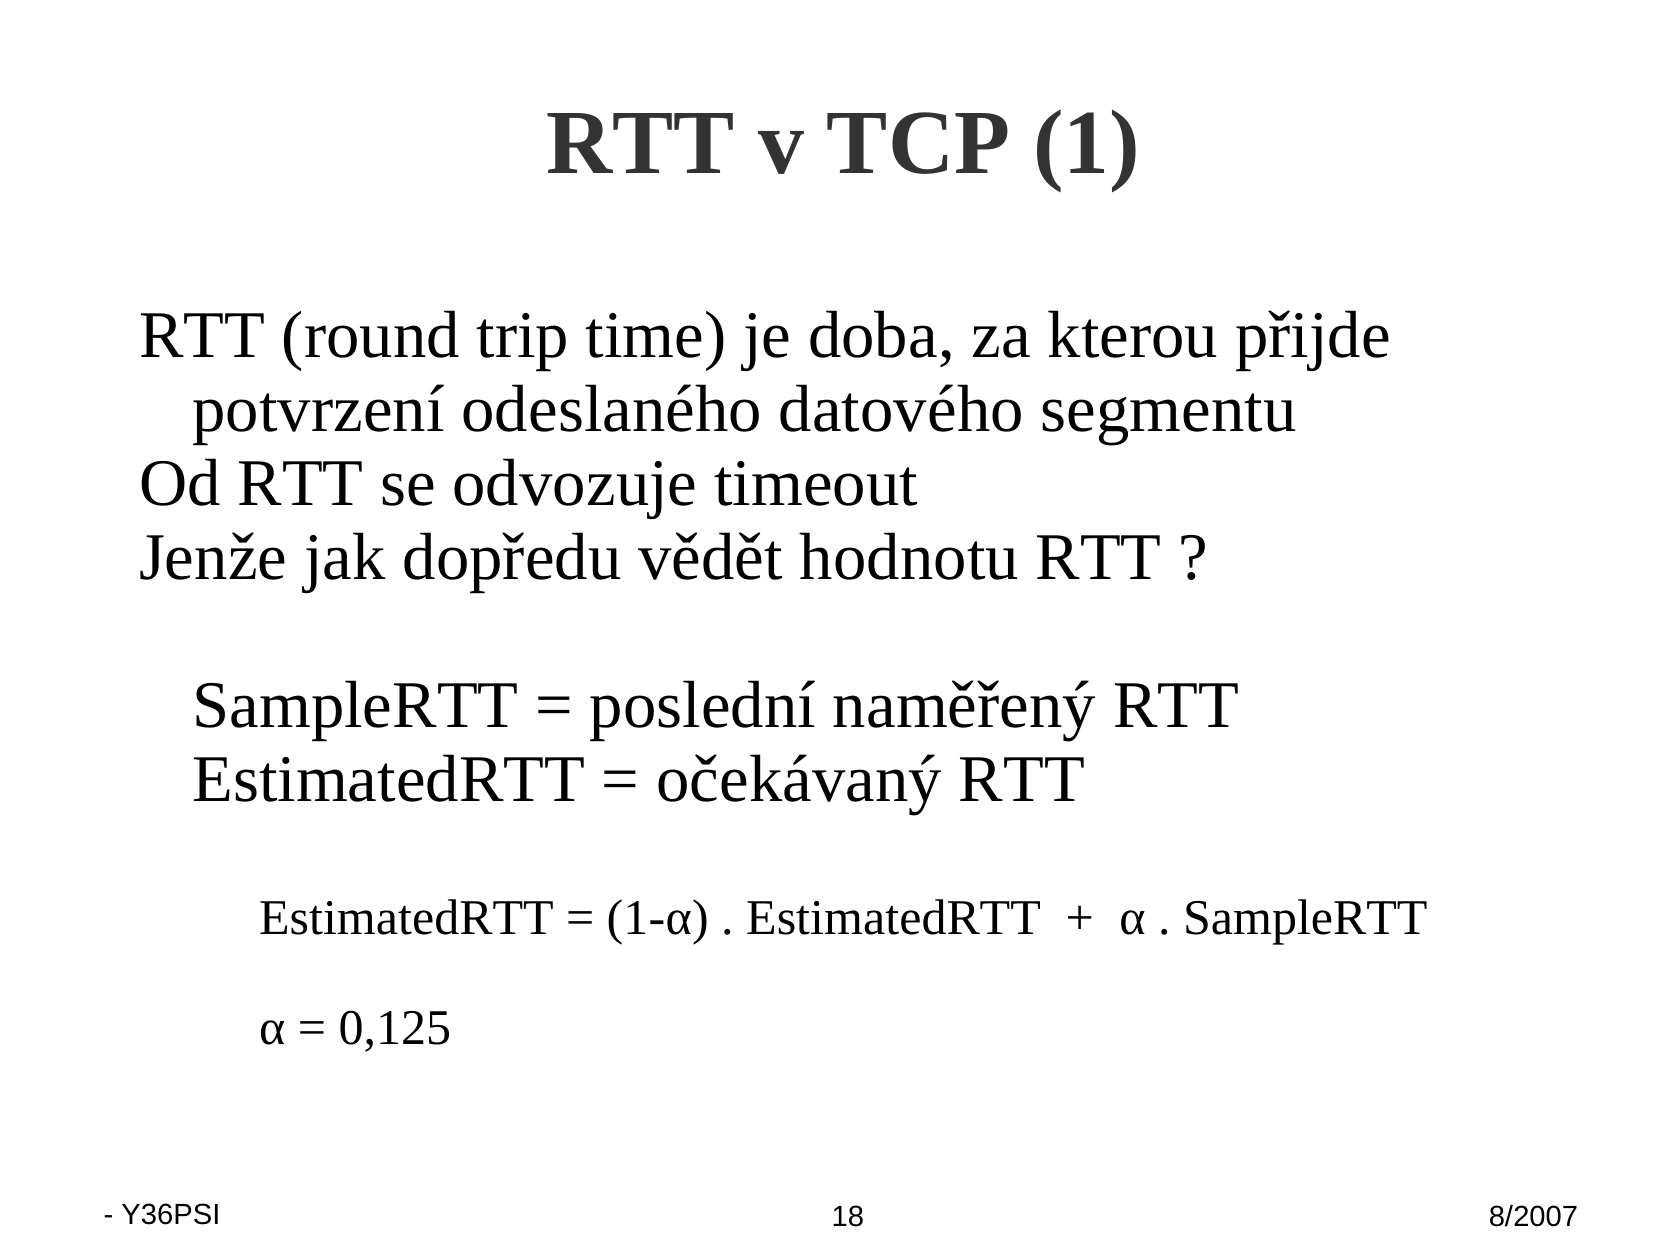

# RTT v TCP (1)
RTT (round trip time) je doba, za kterou přijde potvrzení odeslaného datového segmentu
Od RTT se odvozuje timeout
Jenže jak dopředu vědět hodnotu RTT ?
SampleRTT = poslední naměřený RTT
EstimatedRTT = očekávaný RTT
EstimatedRTT = (1-α) . EstimatedRTT + α . SampleRTT
α = 0,125